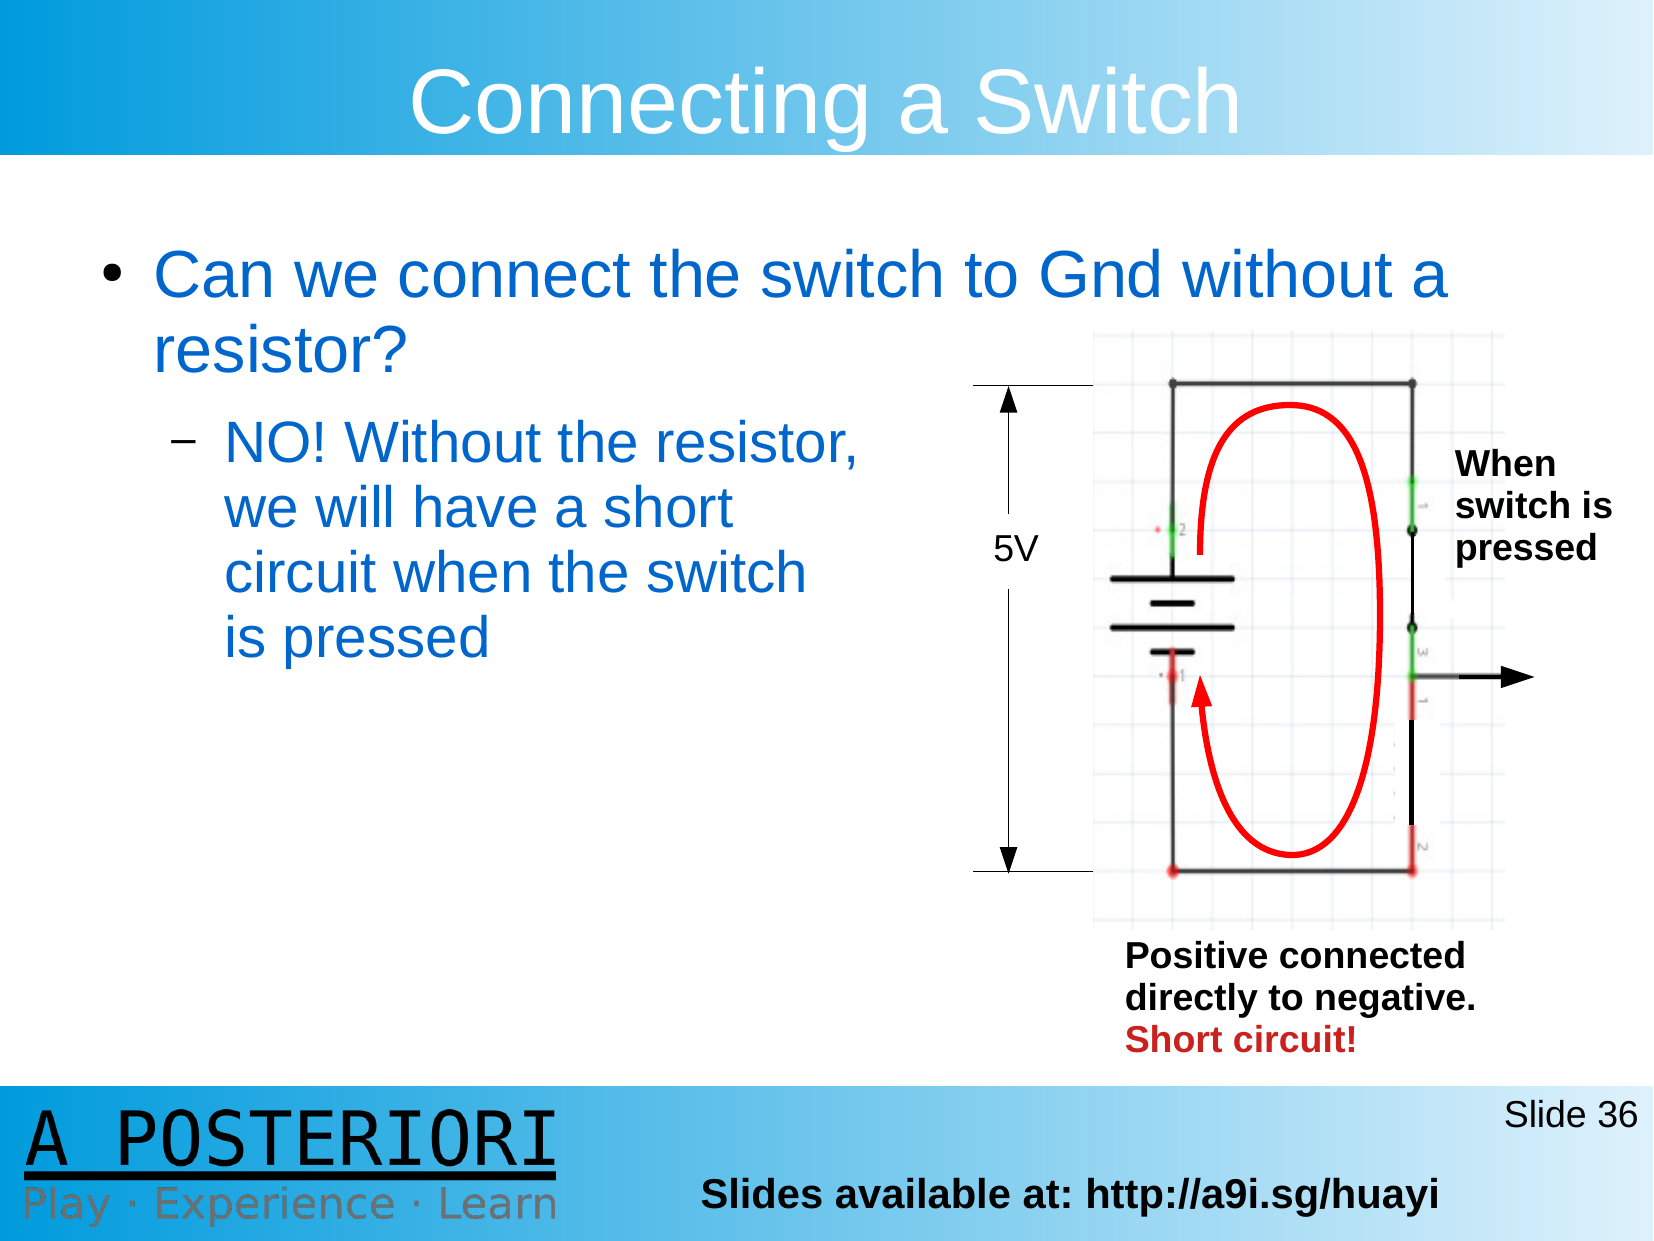

# Connecting a Switch
Can we connect the switch to Gnd without a resistor?
NO! Without the resistor,
we will have a short
circuit when the switch
is pressed
When switch is pressed
5V
Positive connected directly to negative.
Short circuit!